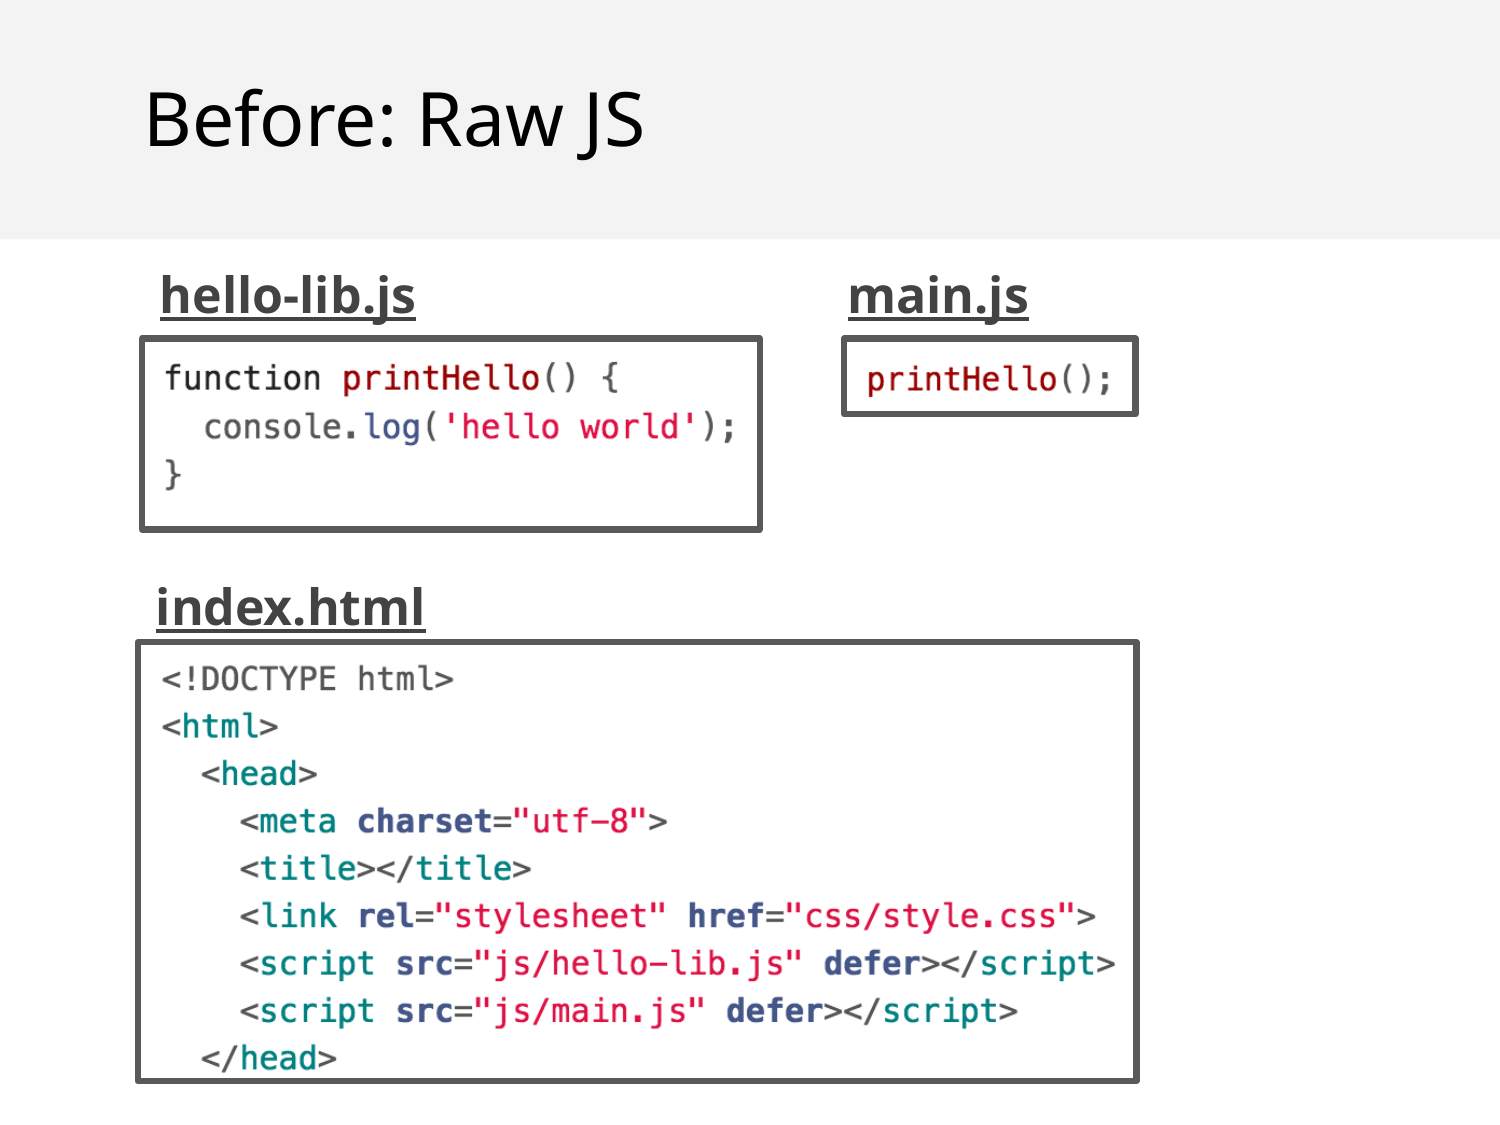

# Before: Raw JS
hello-lib.js
main.js
index.html